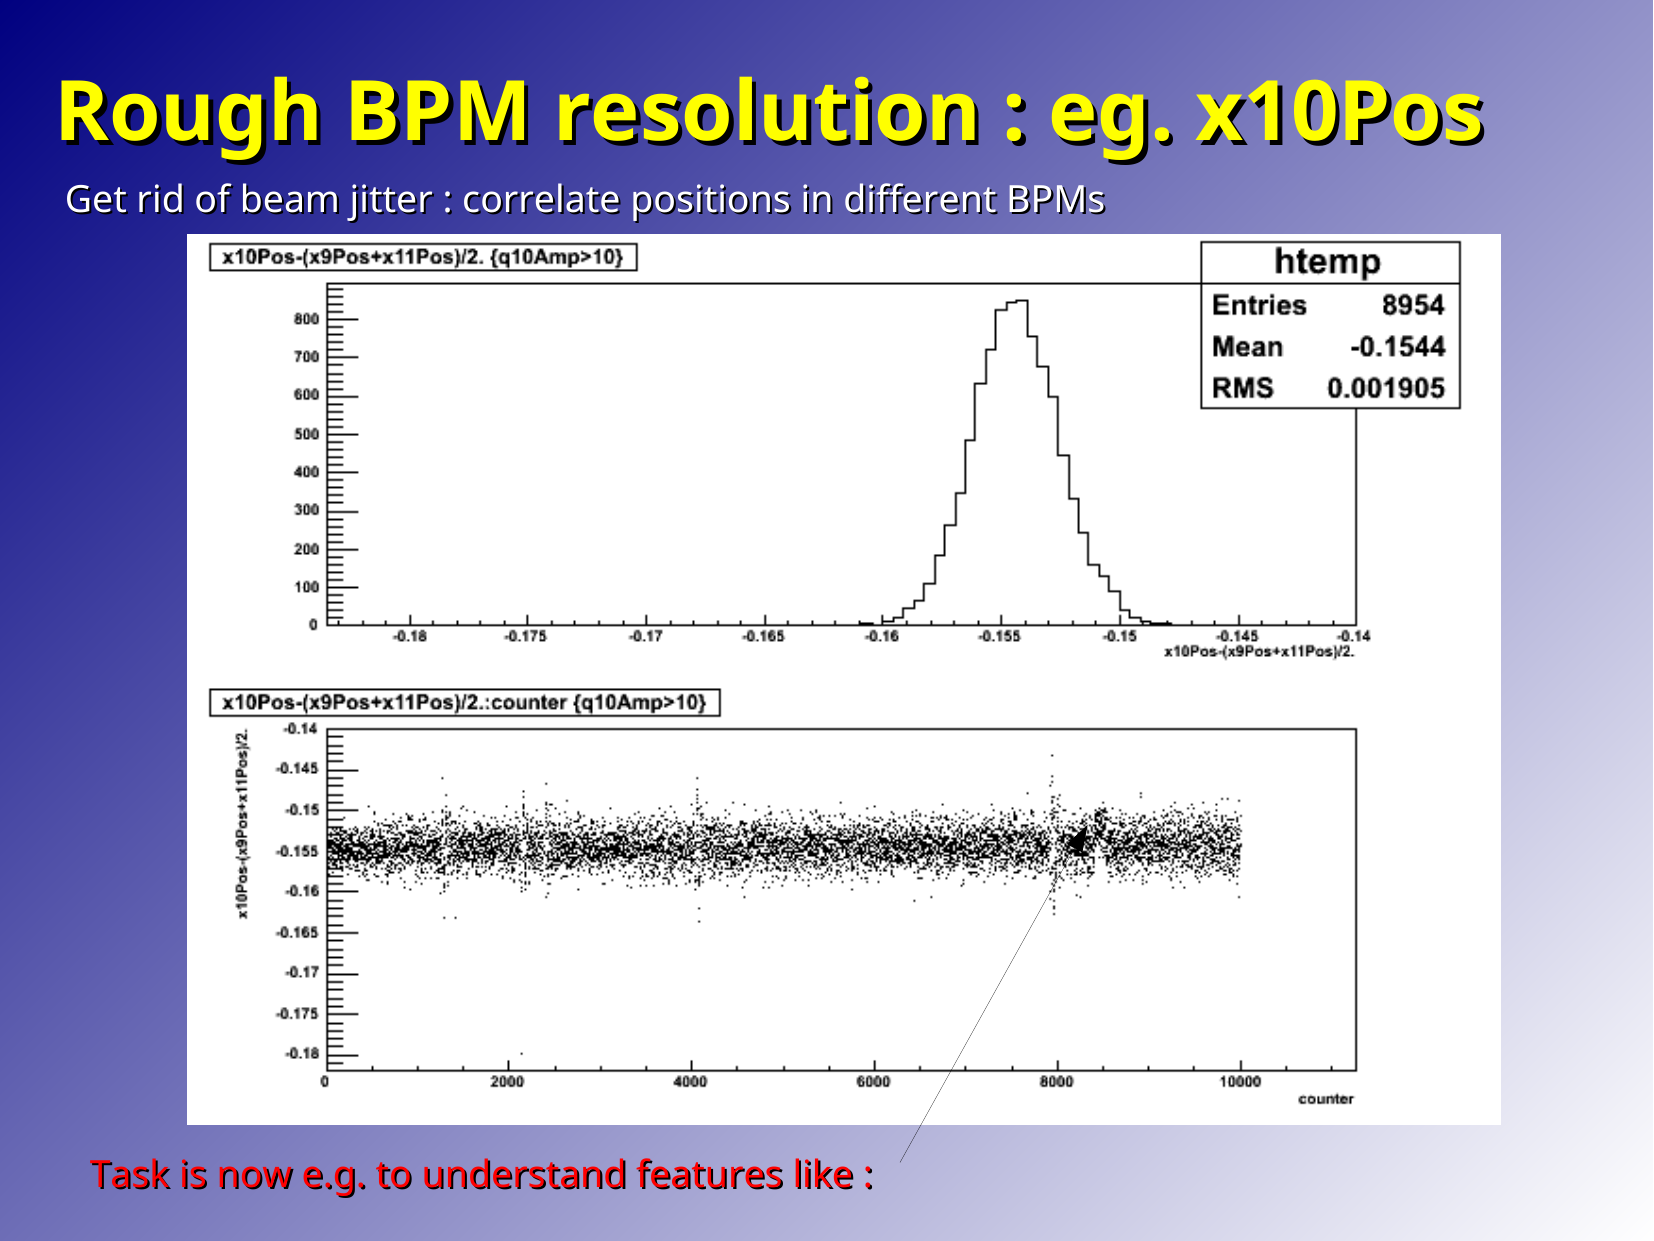

Rough BPM resolution : eg. x10Pos
Get rid of beam jitter : correlate positions in different BPMs
Task is now e.g. to understand features like :